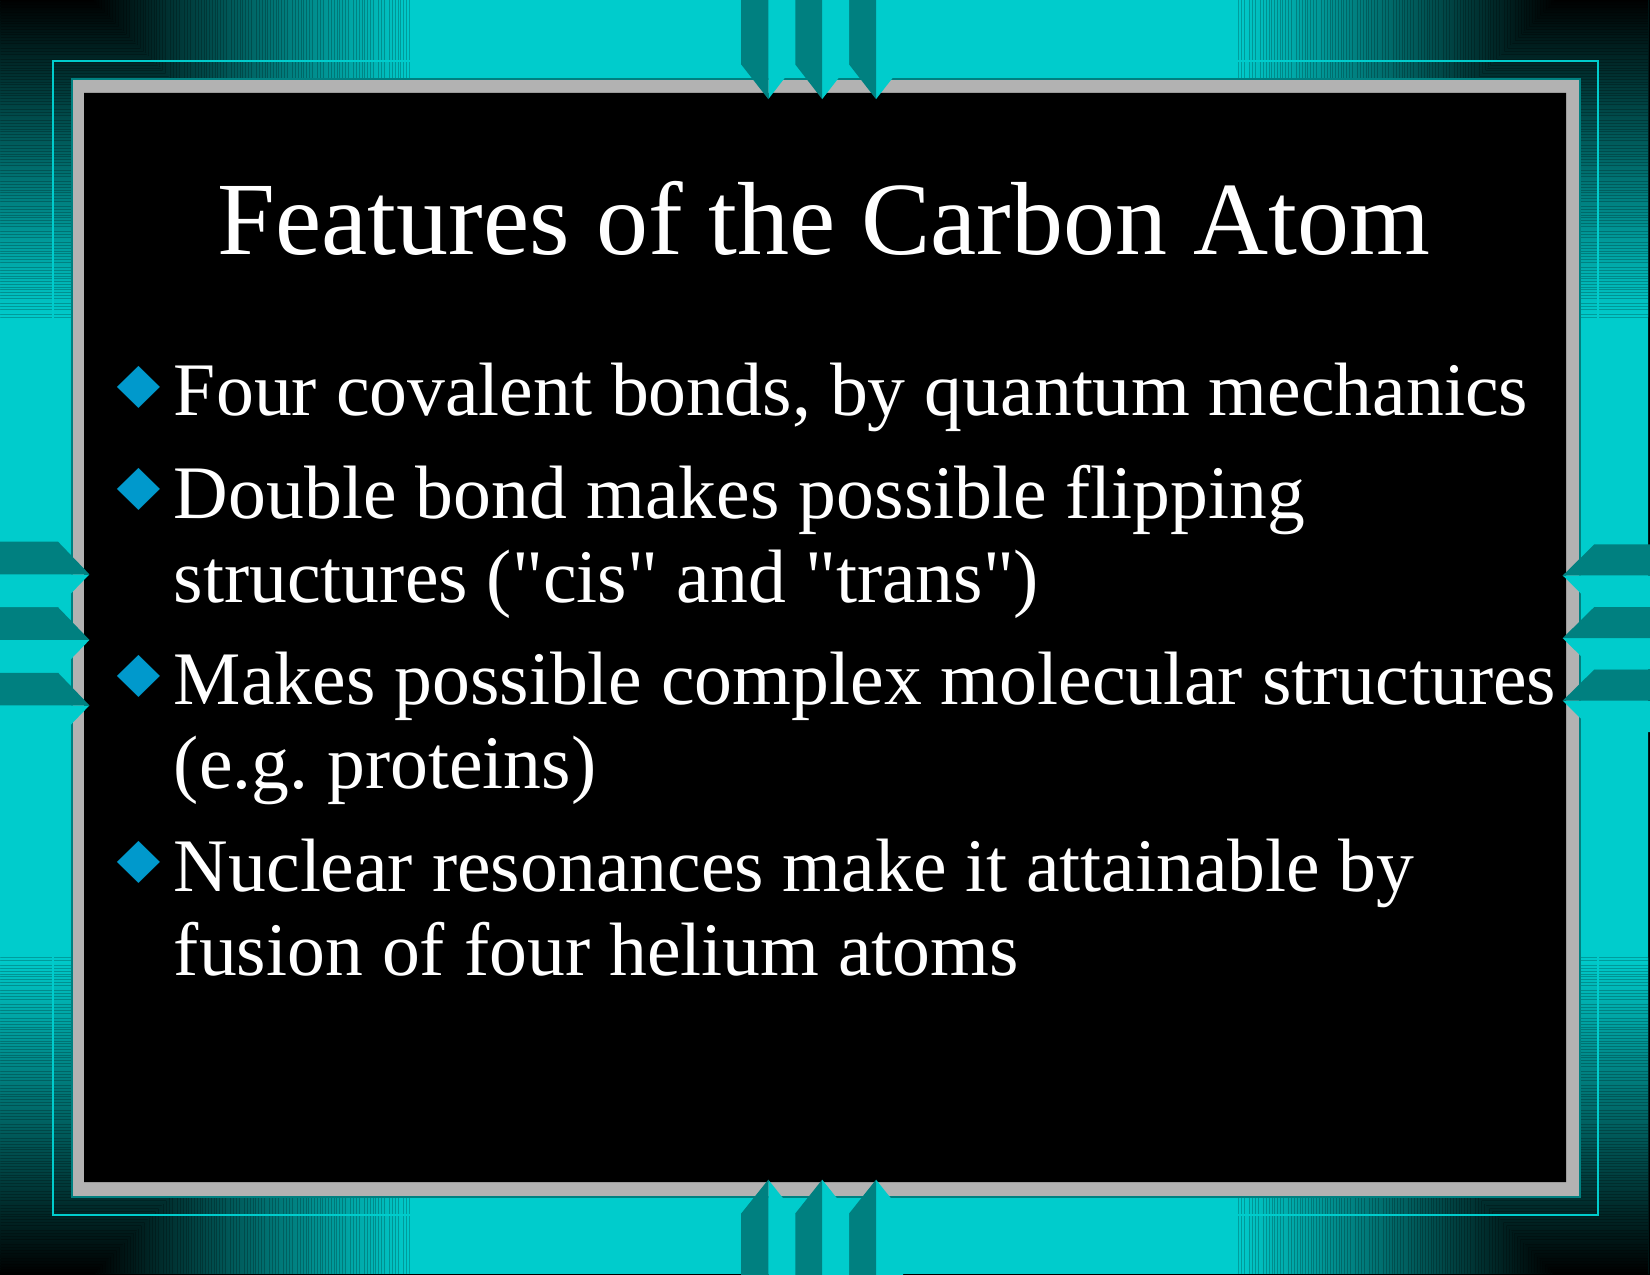

# Features of the Carbon Atom
Four covalent bonds, by quantum mechanics
Double bond makes possible flipping structures ("cis" and "trans")
Makes possible complex molecular structures (e.g. proteins)
Nuclear resonances make it attainable by fusion of four helium atoms